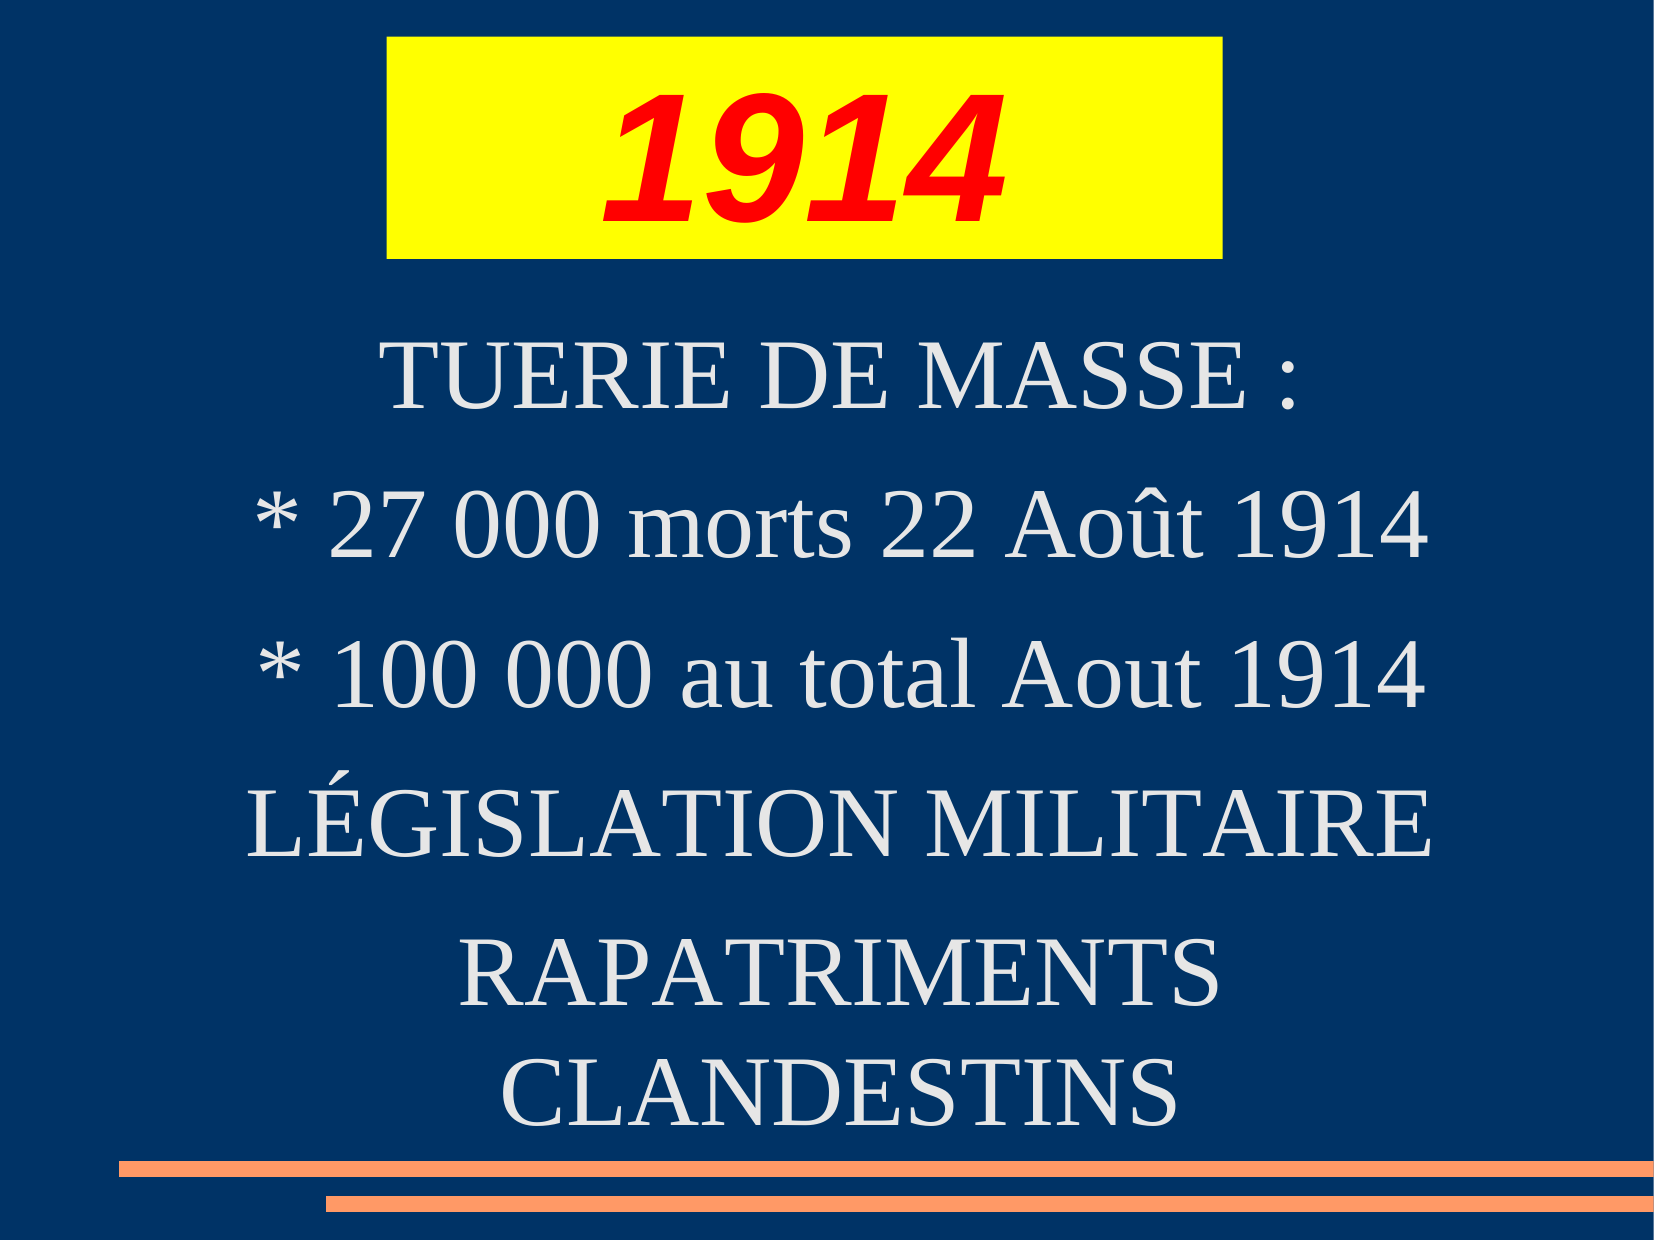

# 1914
TUERIE DE MASSE :
* 27 000 morts 22 Août 1914
* 100 000 au total Aout 1914
LÉGISLATION MILITAIRE
RAPATRIMENTS CLANDESTINS